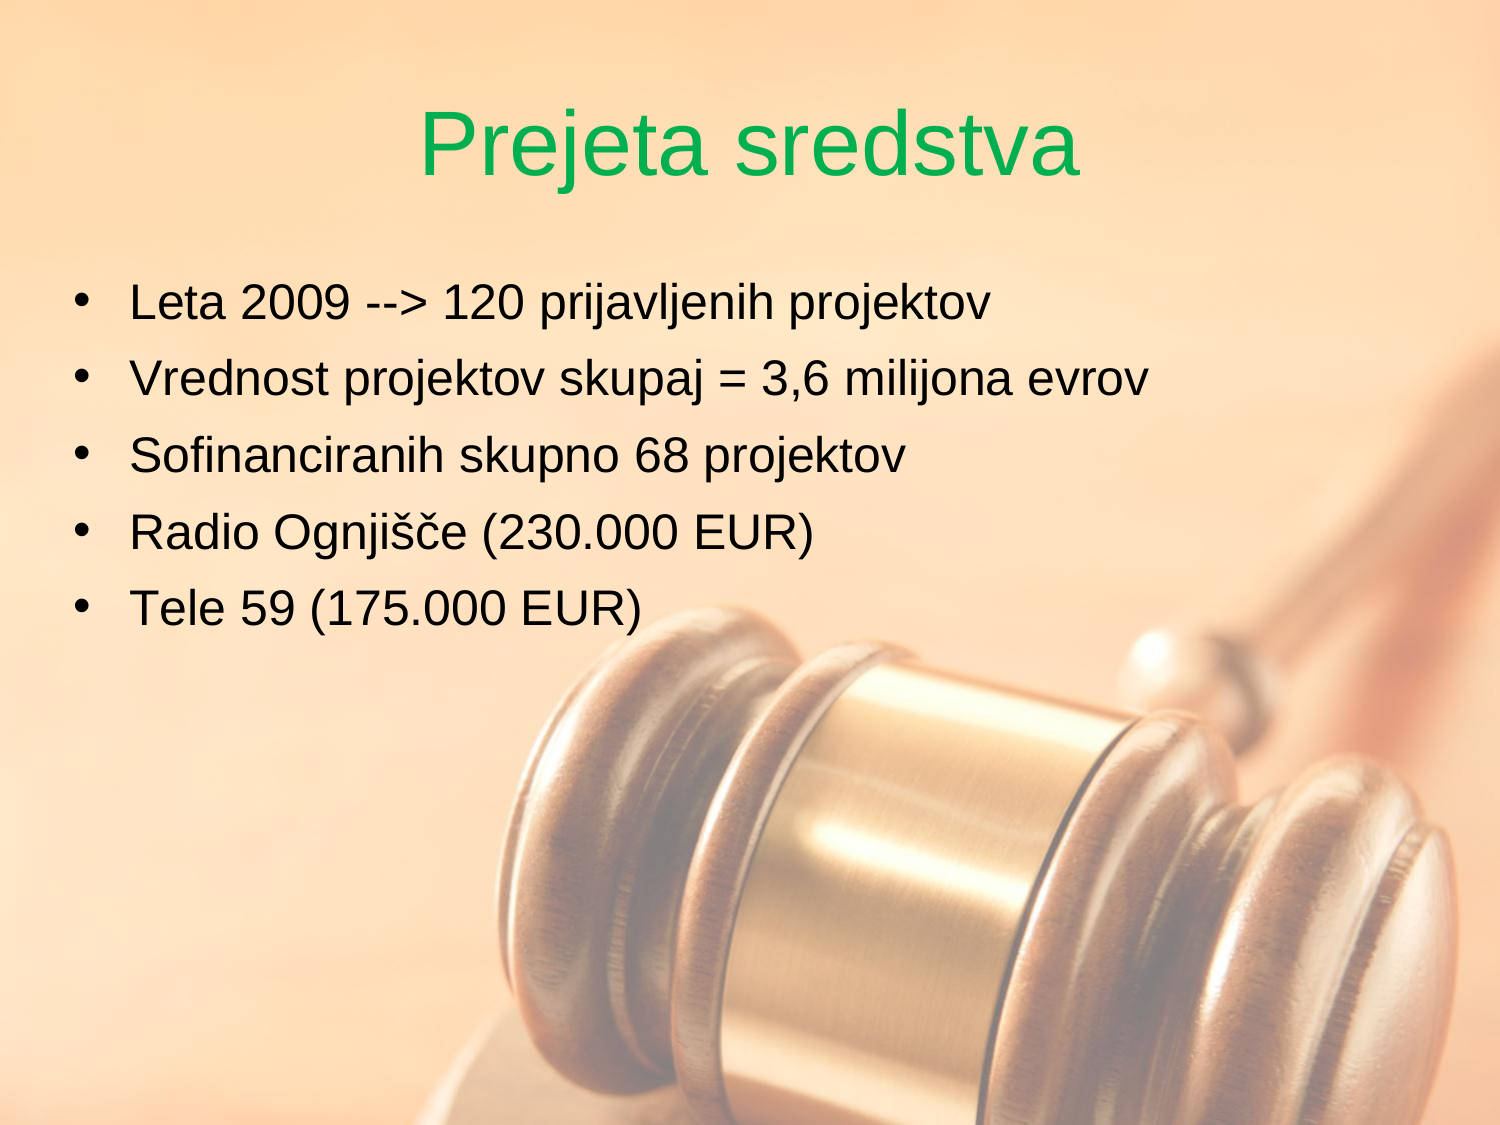

# Prejeta sredstva
Leta 2009 --> 120 prijavljenih projektov
Vrednost projektov skupaj = 3,6 milijona evrov
Sofinanciranih skupno 68 projektov
Radio Ognjišče (230.000 EUR)
Tele 59 (175.000 EUR)